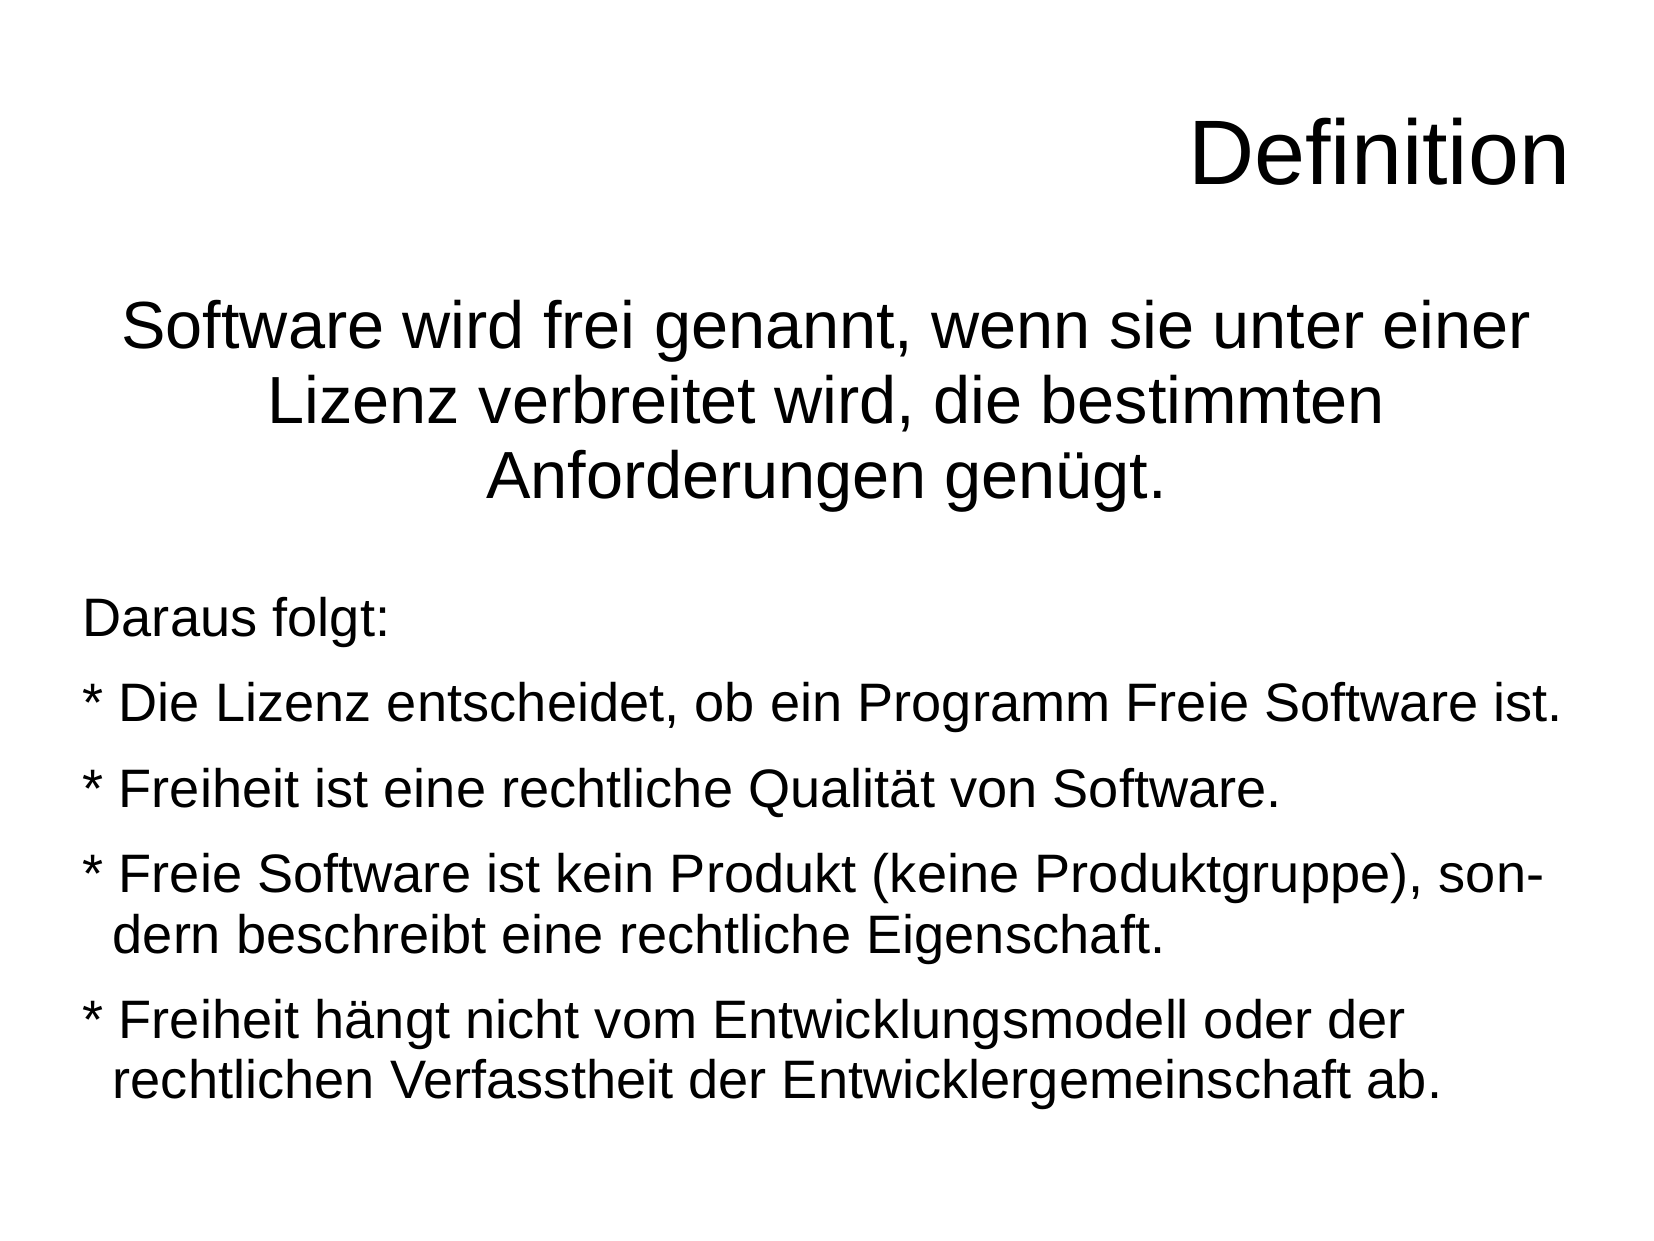

# Definition
Software wird frei genannt, wenn sie unter einer Lizenz verbreitet wird, die bestimmten Anforderungen genügt.
Daraus folgt:
* Die Lizenz entscheidet, ob ein Programm Freie Software ist.
* Freiheit ist eine rechtliche Qualität von Software.
* Freie Software ist kein Produkt (keine Produktgruppe), son- dern beschreibt eine rechtliche Eigenschaft.
* Freiheit hängt nicht vom Entwicklungsmodell oder der
 rechtlichen Verfasstheit der Entwicklergemeinschaft ab.